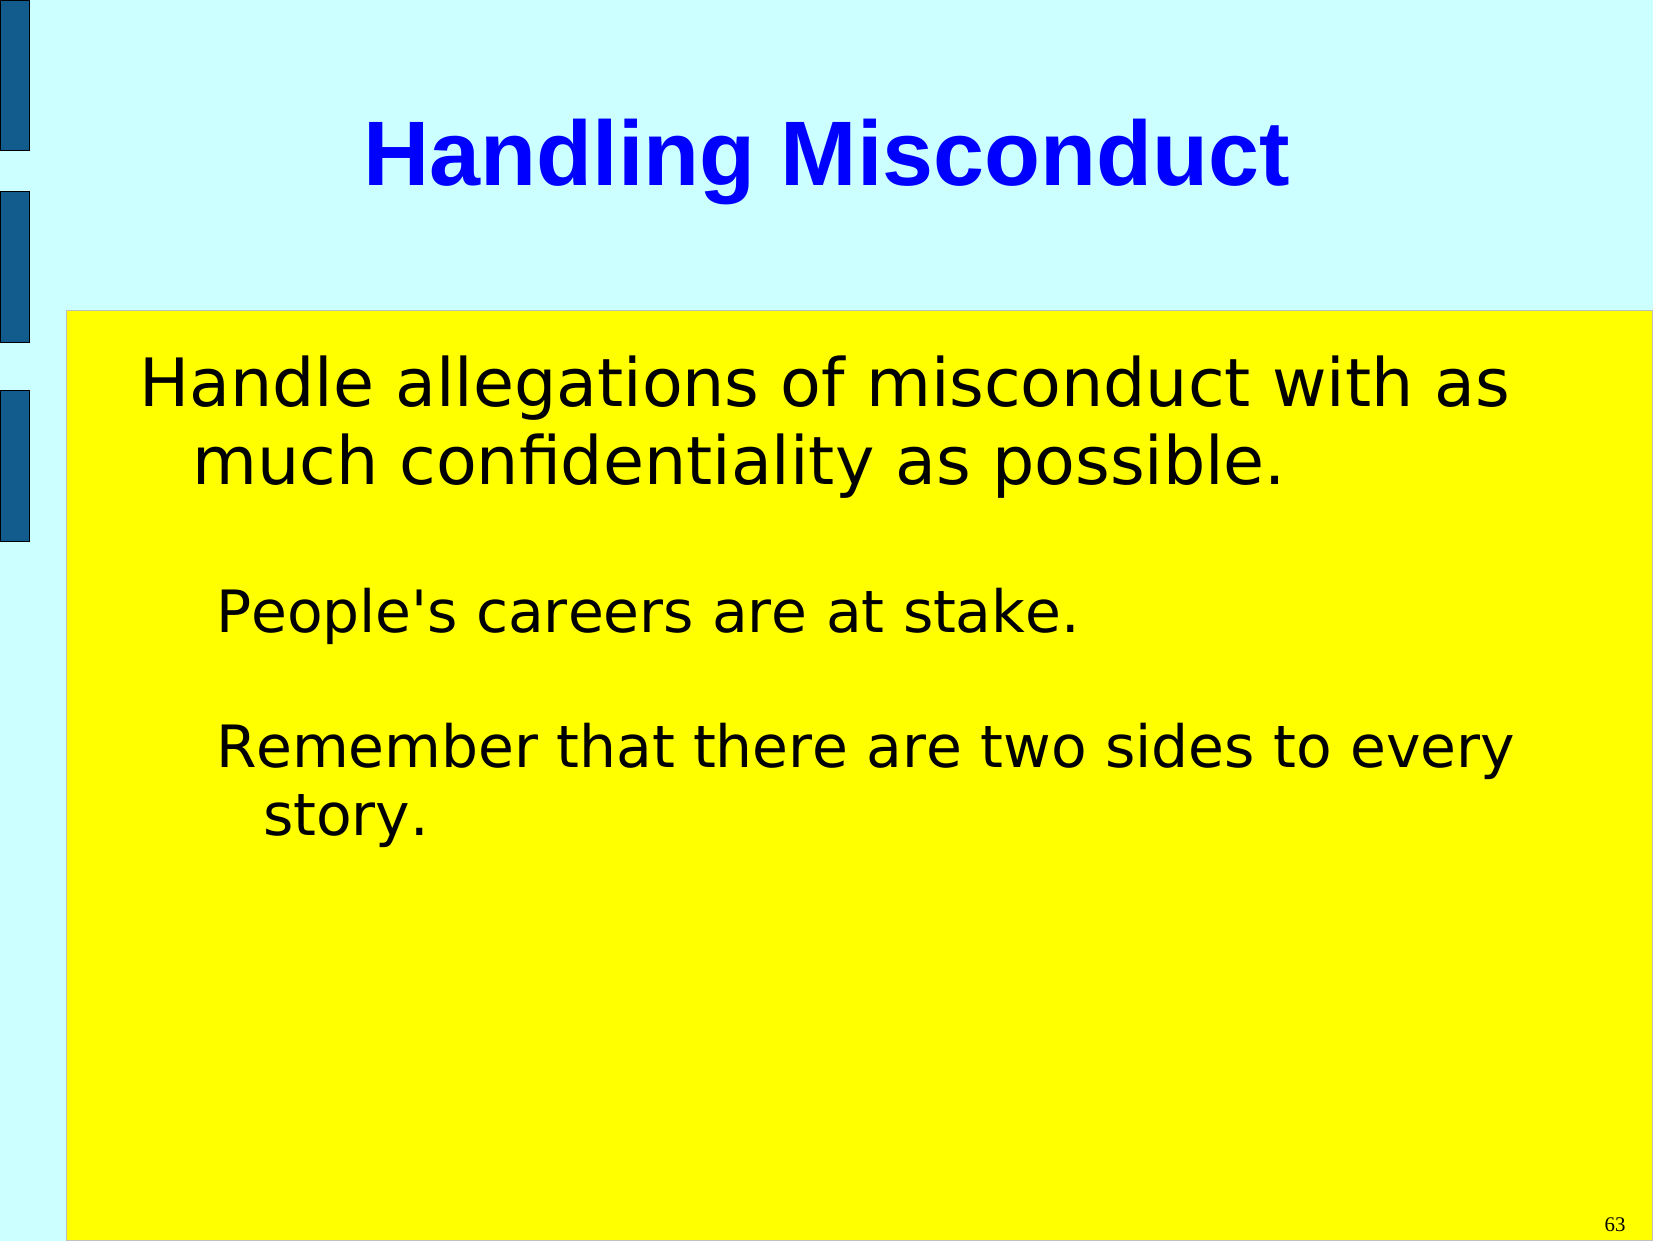

# Handling Misconduct
Handle allegations of misconduct with as much confidentiality as possible.
People's careers are at stake.
Remember that there are two sides to every story.